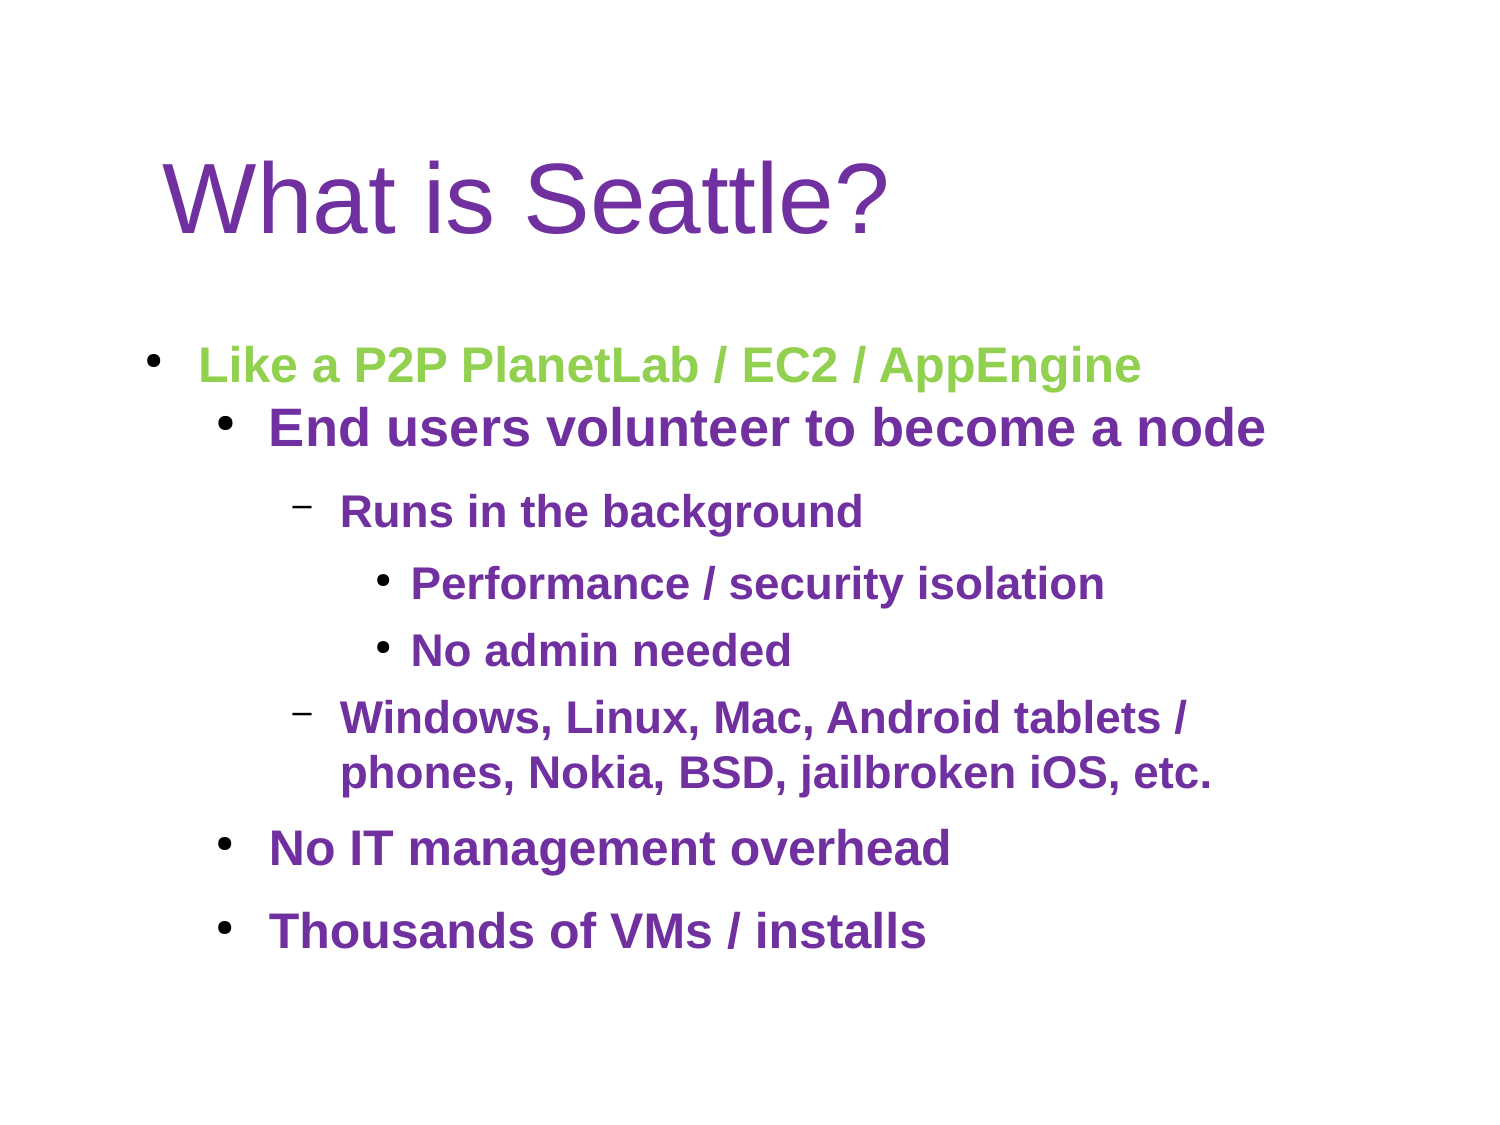

# What is Seattle?
Like a P2P PlanetLab / EC2 / AppEngine
End users volunteer to become a node
Runs in the background
Performance / security isolation
No admin needed
Windows, Linux, Mac, Android tablets / phones, Nokia, BSD, jailbroken iOS, etc.
No IT management overhead
Thousands of VMs / installs